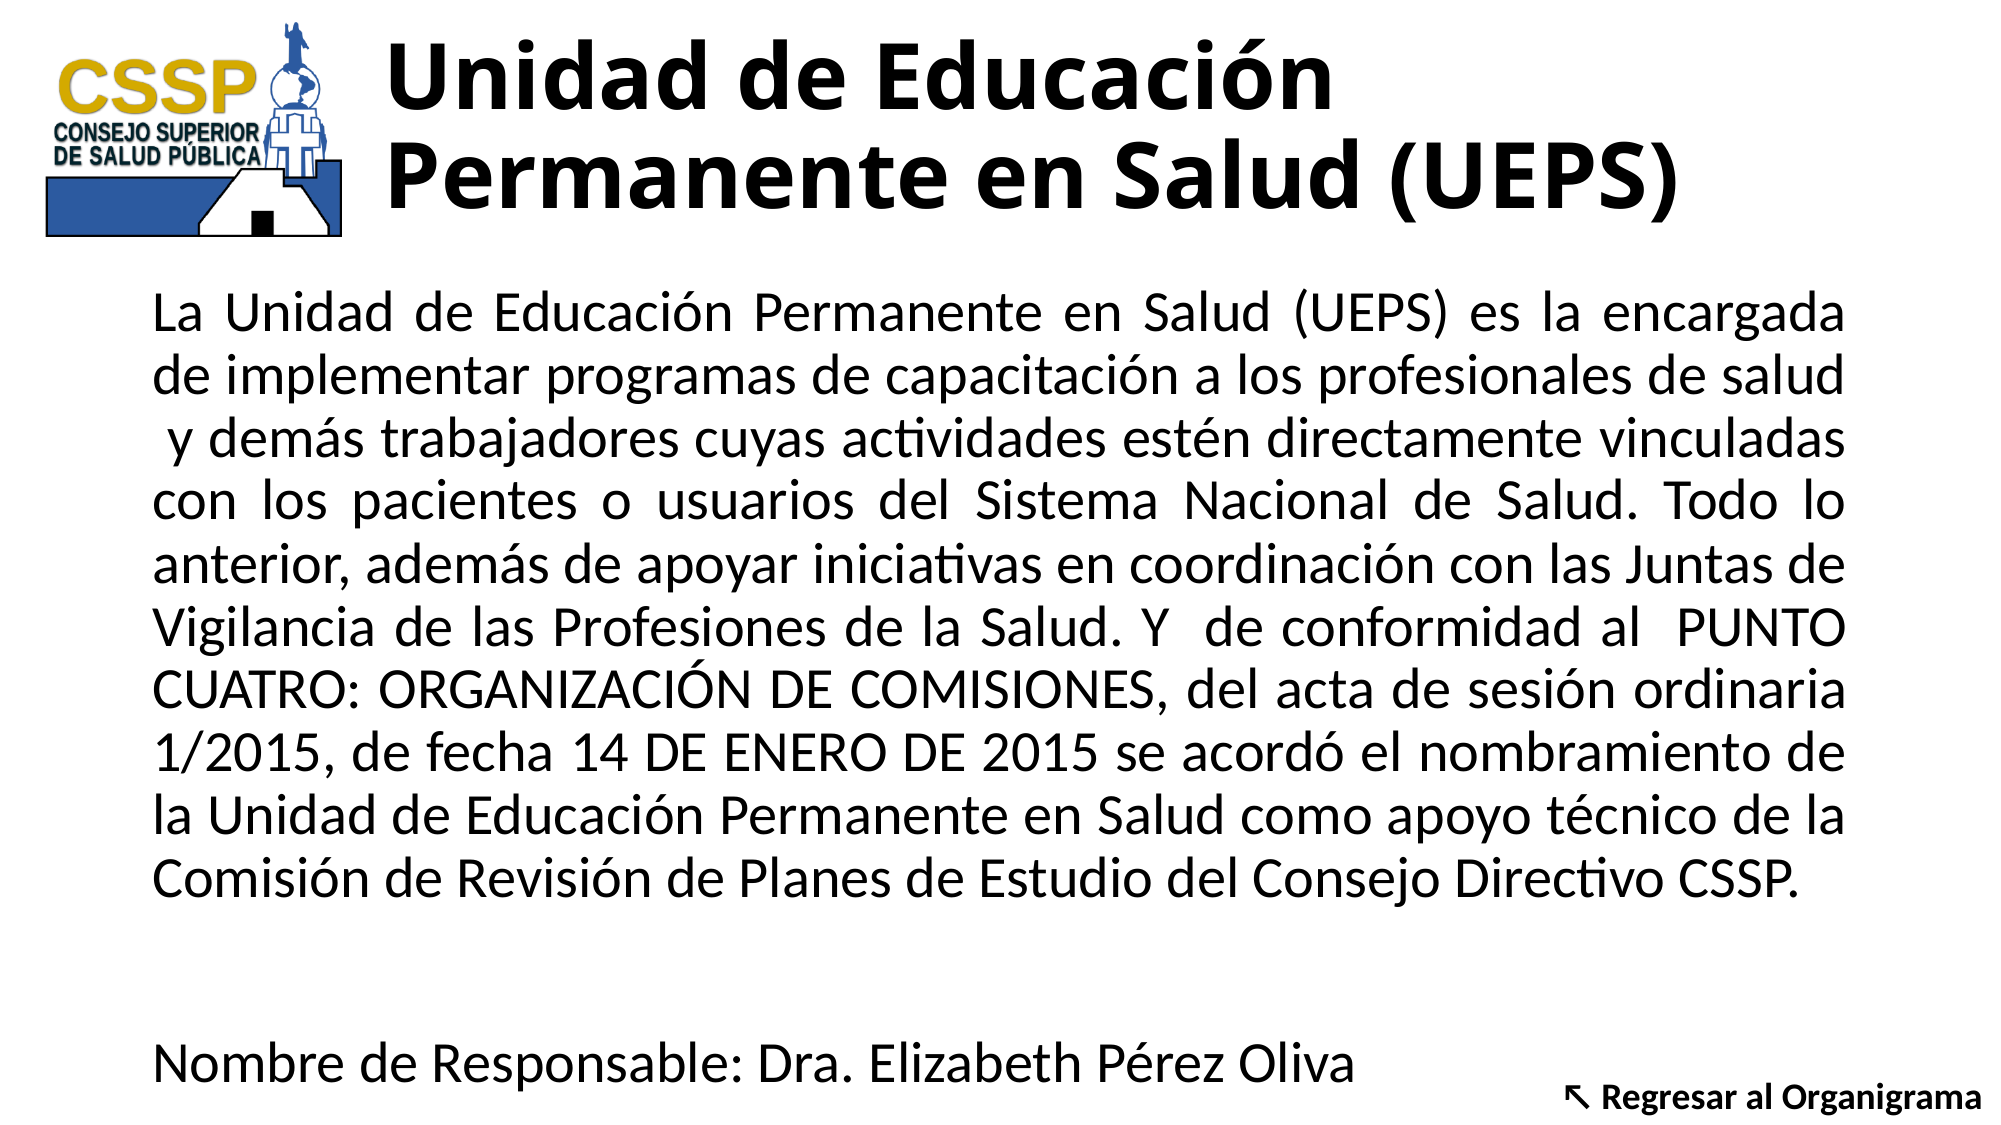

# Unidad de Educación Permanente en Salud (UEPS)
La Unidad de Educación Permanente en Salud (UEPS) es la encargada de implementar programas de capacitación a los profesionales de salud y demás trabajadores cuyas actividades estén directamente vinculadas con los pacientes o usuarios del Sistema Nacional de Salud. Todo lo anterior, además de apoyar iniciativas en coordinación con las Juntas de Vigilancia de las Profesiones de la Salud. Y de conformidad al PUNTO CUATRO: ORGANIZACIÓN DE COMISIONES, del acta de sesión ordinaria 1/2015, de fecha 14 DE ENERO DE 2015 se acordó el nombramiento de la Unidad de Educación Permanente en Salud como apoyo técnico de la Comisión de Revisión de Planes de Estudio del Consejo Directivo CSSP.
Nombre de Responsable: Dra. Elizabeth Pérez Oliva
Mujeres: 2
Hombres: 1
Total de empleados: 3
↖ Regresar al Organigrama